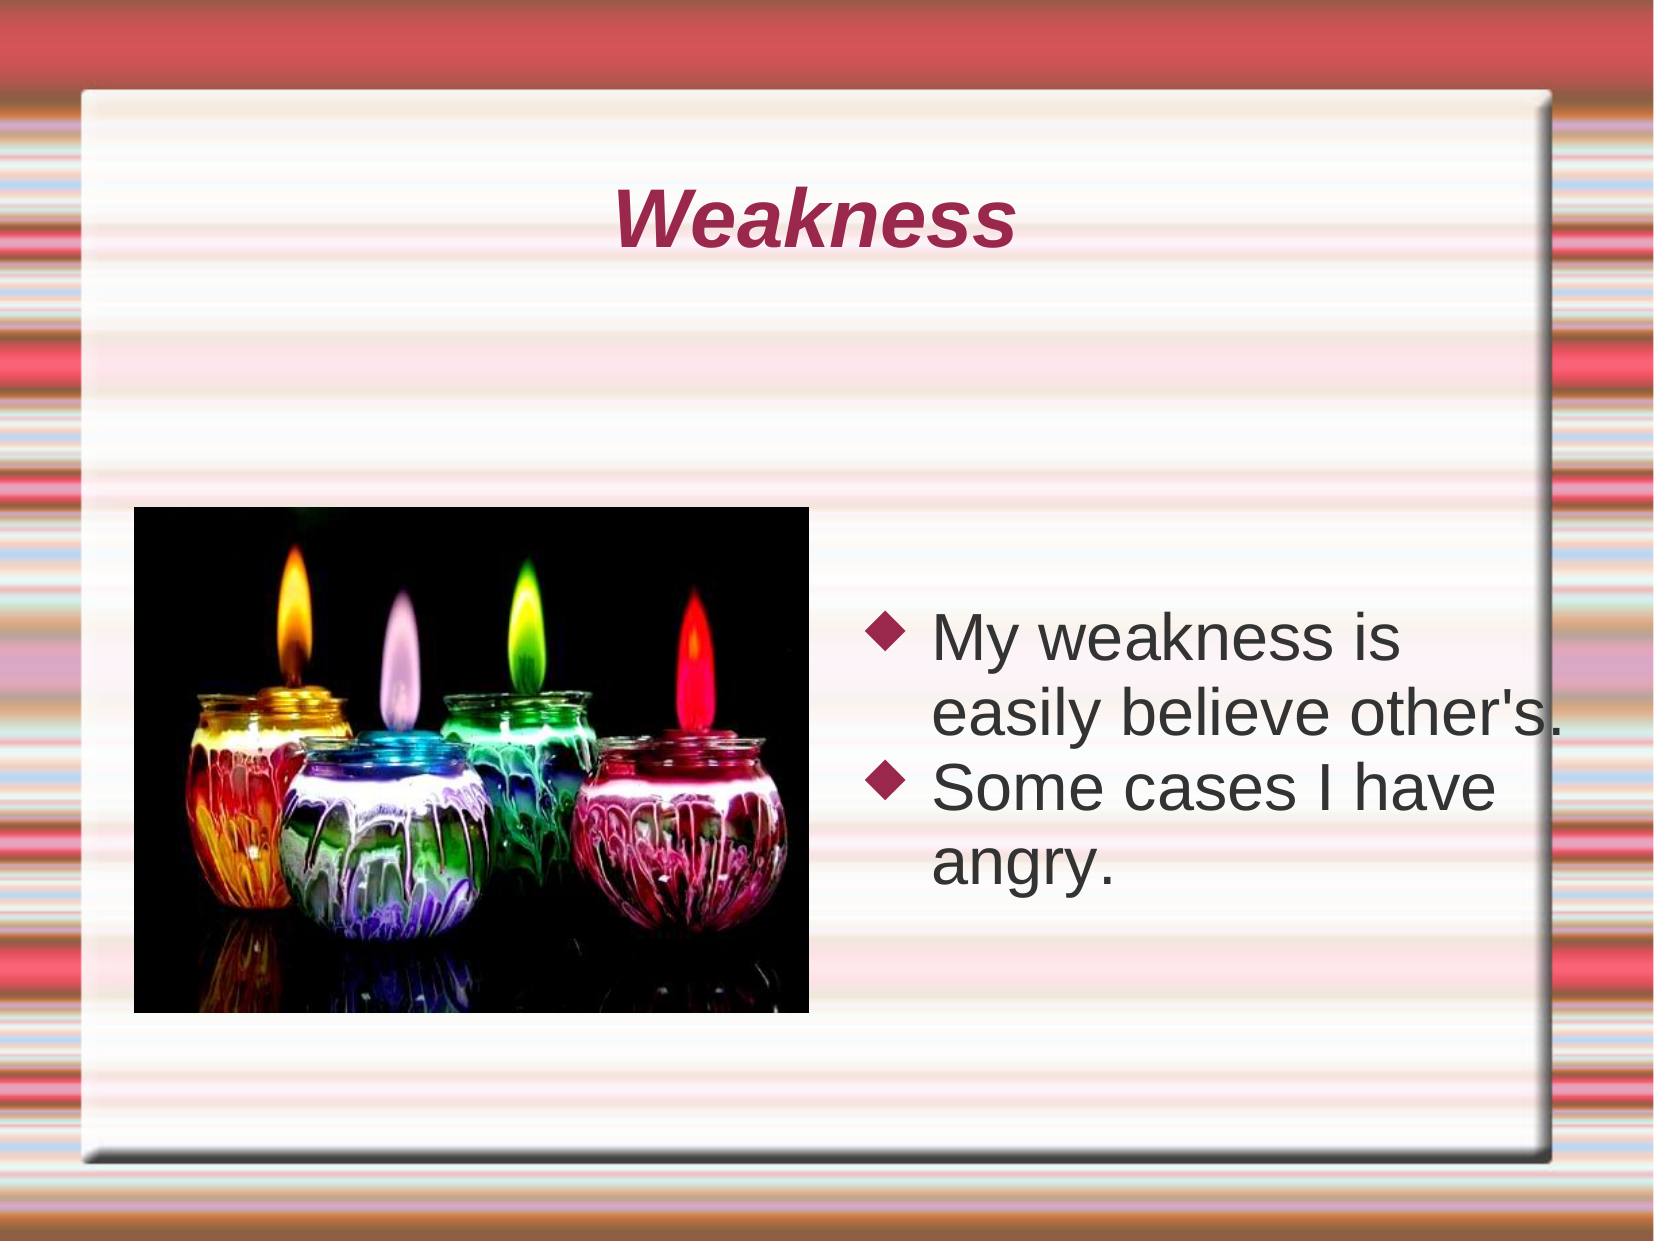

# Weakness
My weakness is easily believe other's.
Some cases I have angry.